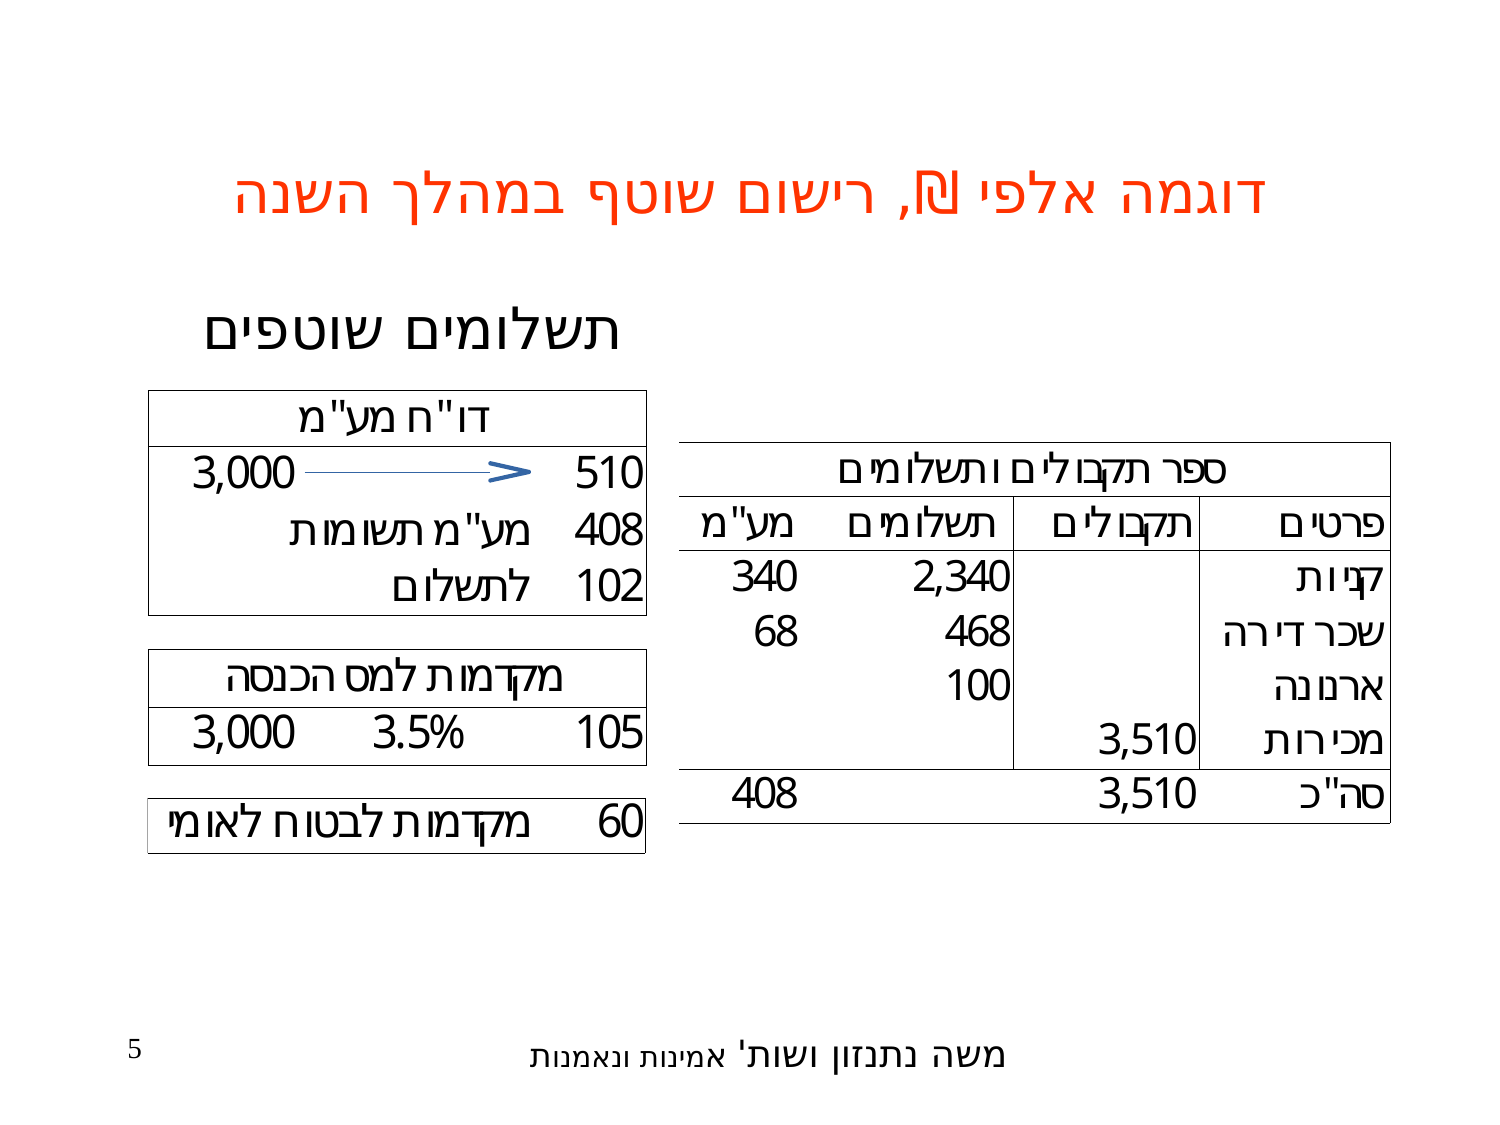

# דוגמה אלפי ₪, רישום שוטף במהלך השנה
תשלומים שוטפים
5
משה נתנזון ושות'- אמינות ונאמנות